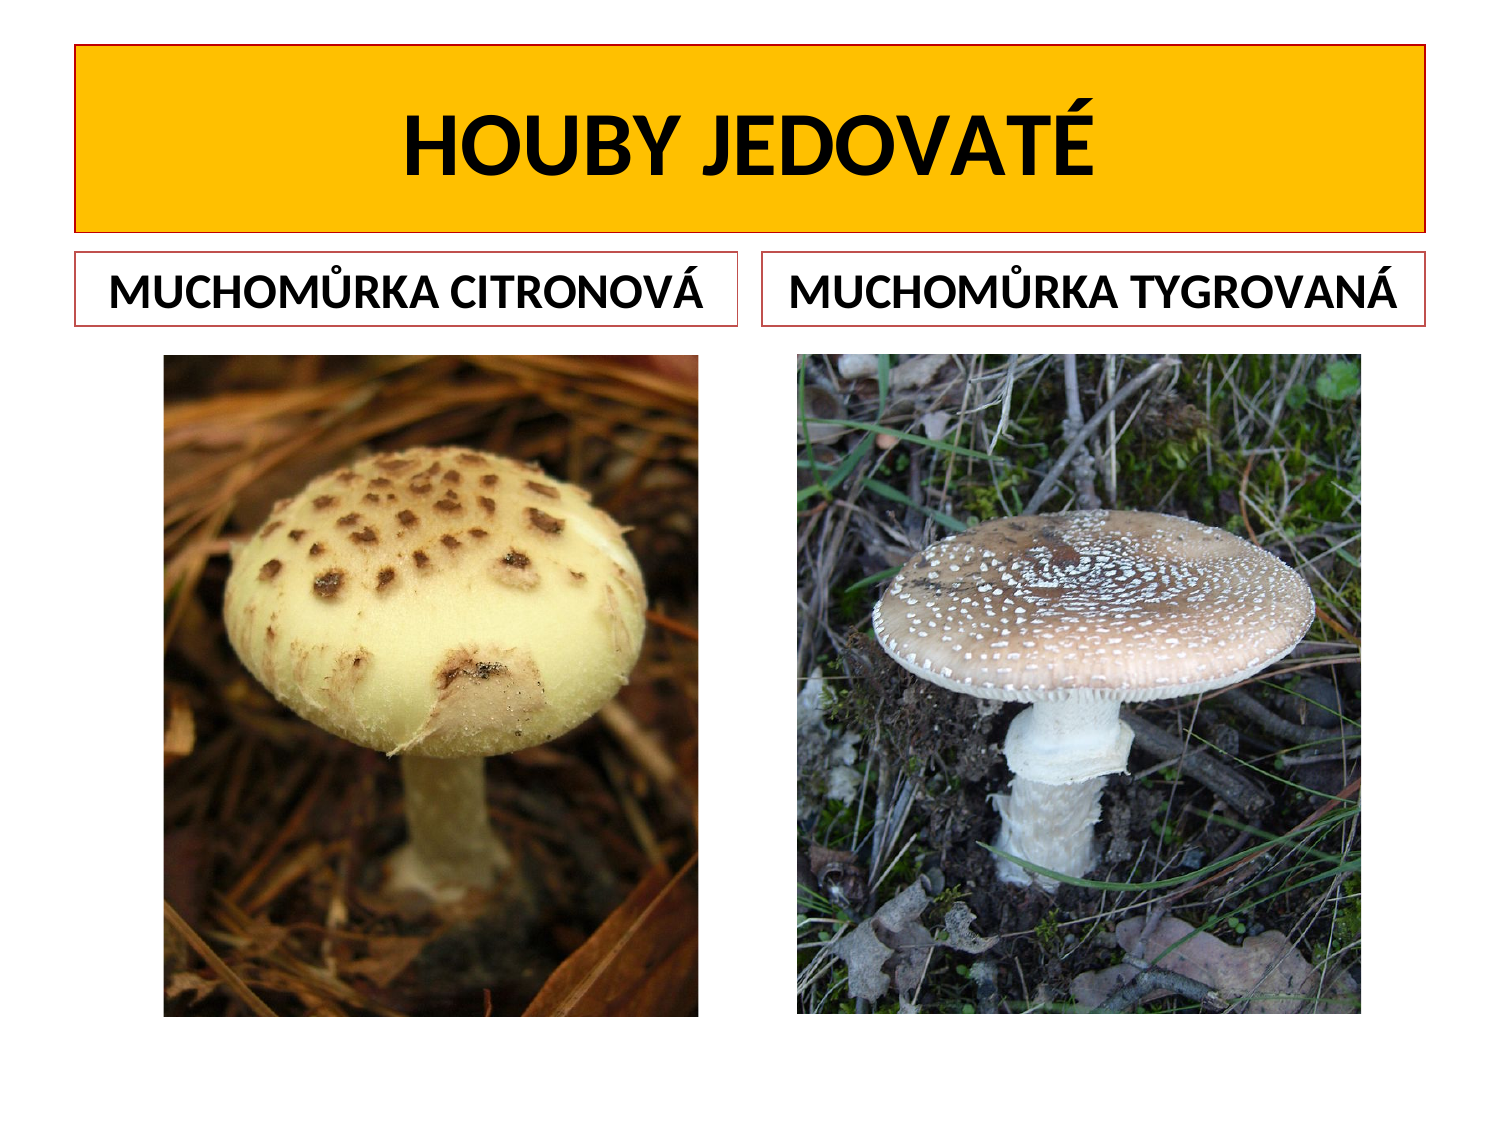

# HOUBY JEDOVATÉ
MUCHOMŮRKA CITRONOVÁ
MUCHOMŮRKA TYGROVANÁ